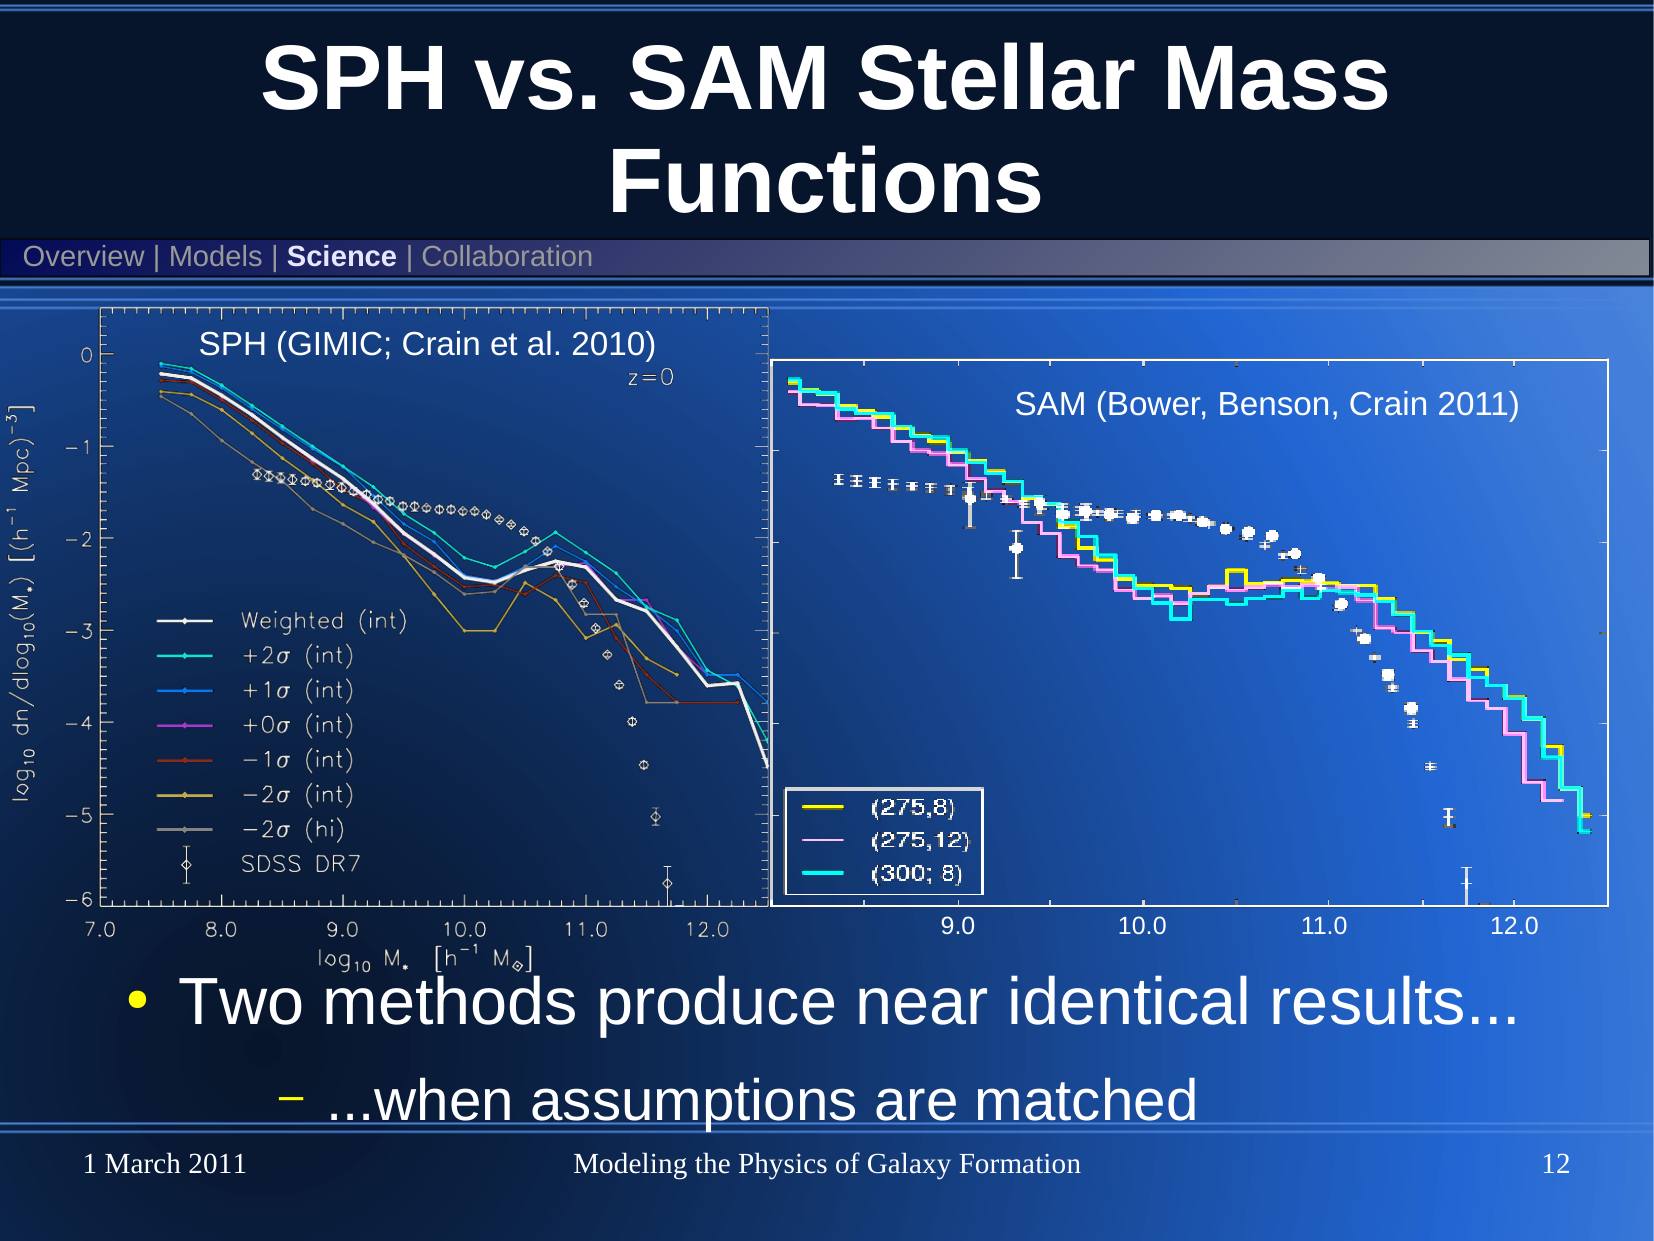

# SPH vs. SAM Stellar Mass Functions
Overview | Models | Science | Collaboration
SPH (GIMIC; Crain et al. 2010)
SAM (Bower, Benson, Crain 2011)
12.0
11.0
10.0
9.0
Two methods produce near identical results...
...when assumptions are matched
1 March 2011
Modeling the Physics of Galaxy Formation
12